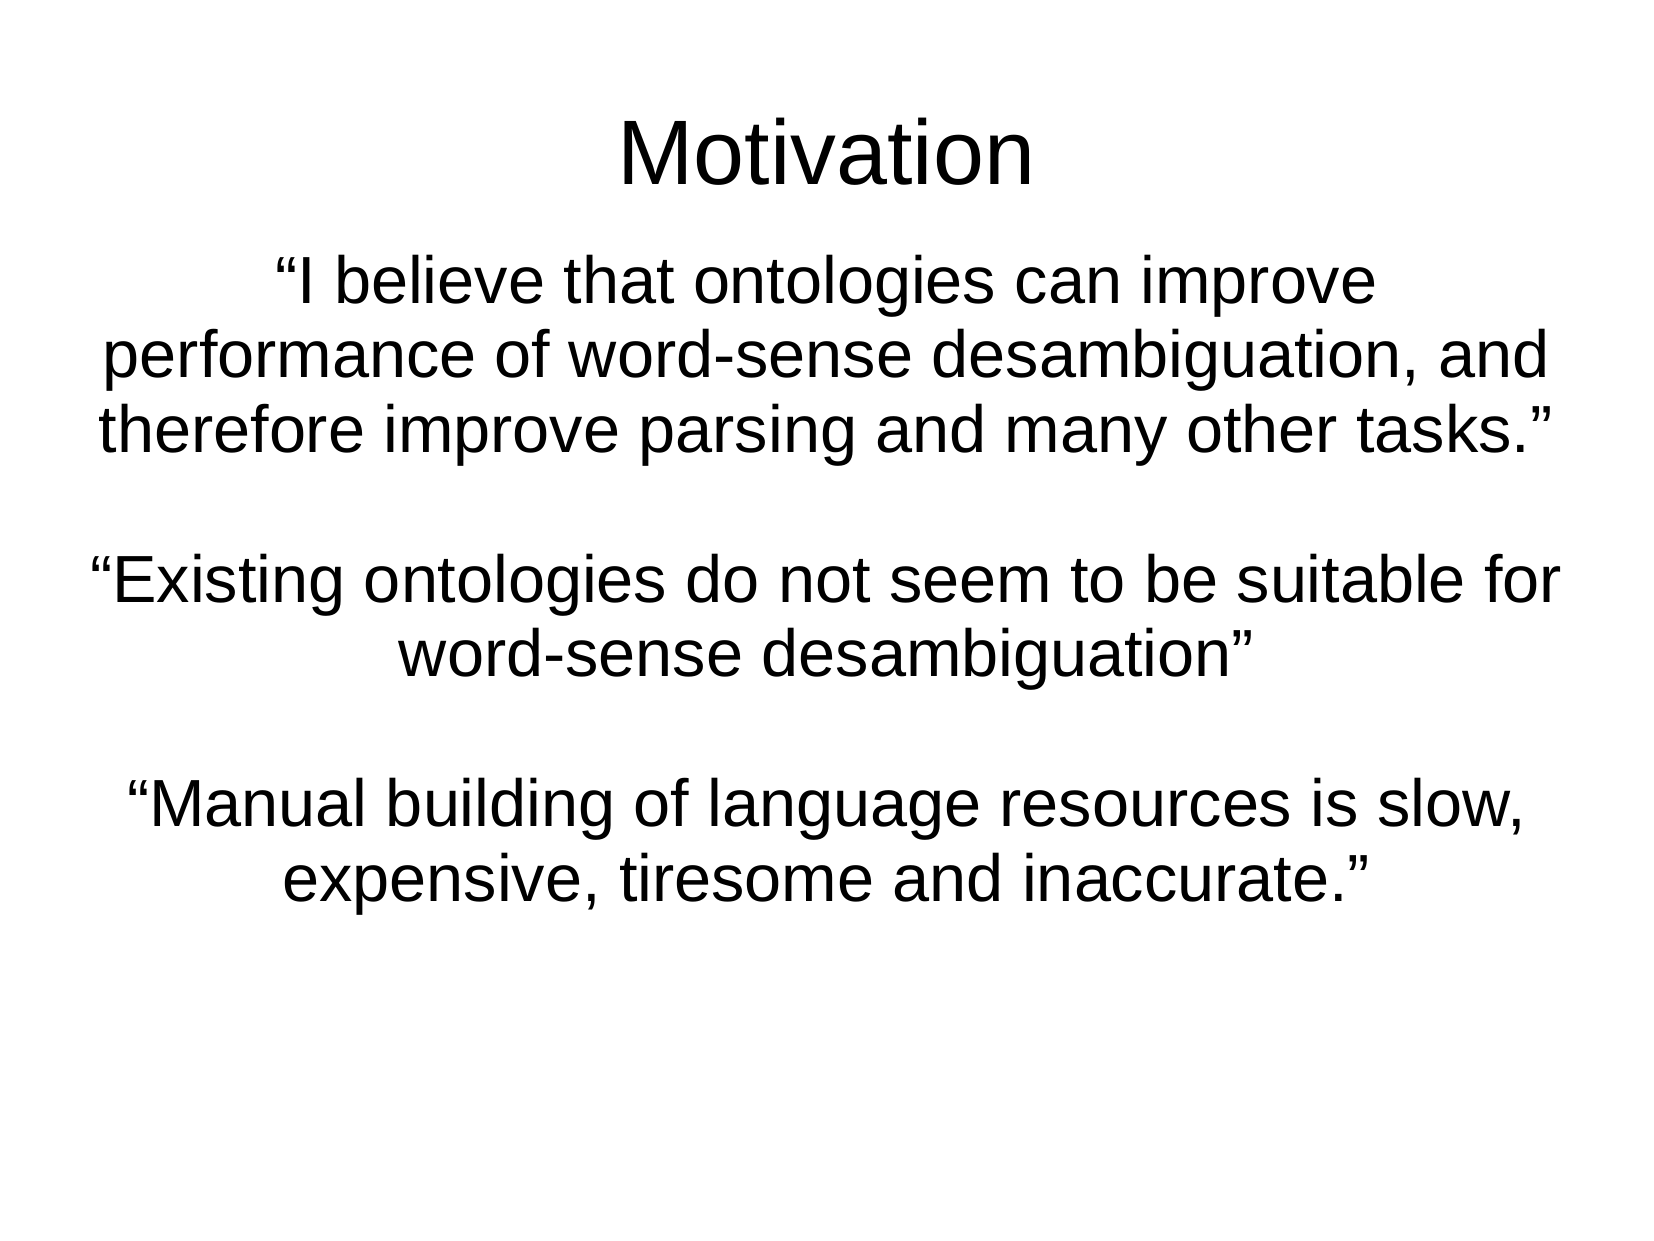

“I believe that ontologies can improve performance of word-sense desambiguation, and therefore improve parsing and many other tasks.”
“Existing ontologies do not seem to be suitable for word-sense desambiguation”
“Manual building of language resources is slow, expensive, tiresome and inaccurate.”
# Motivation